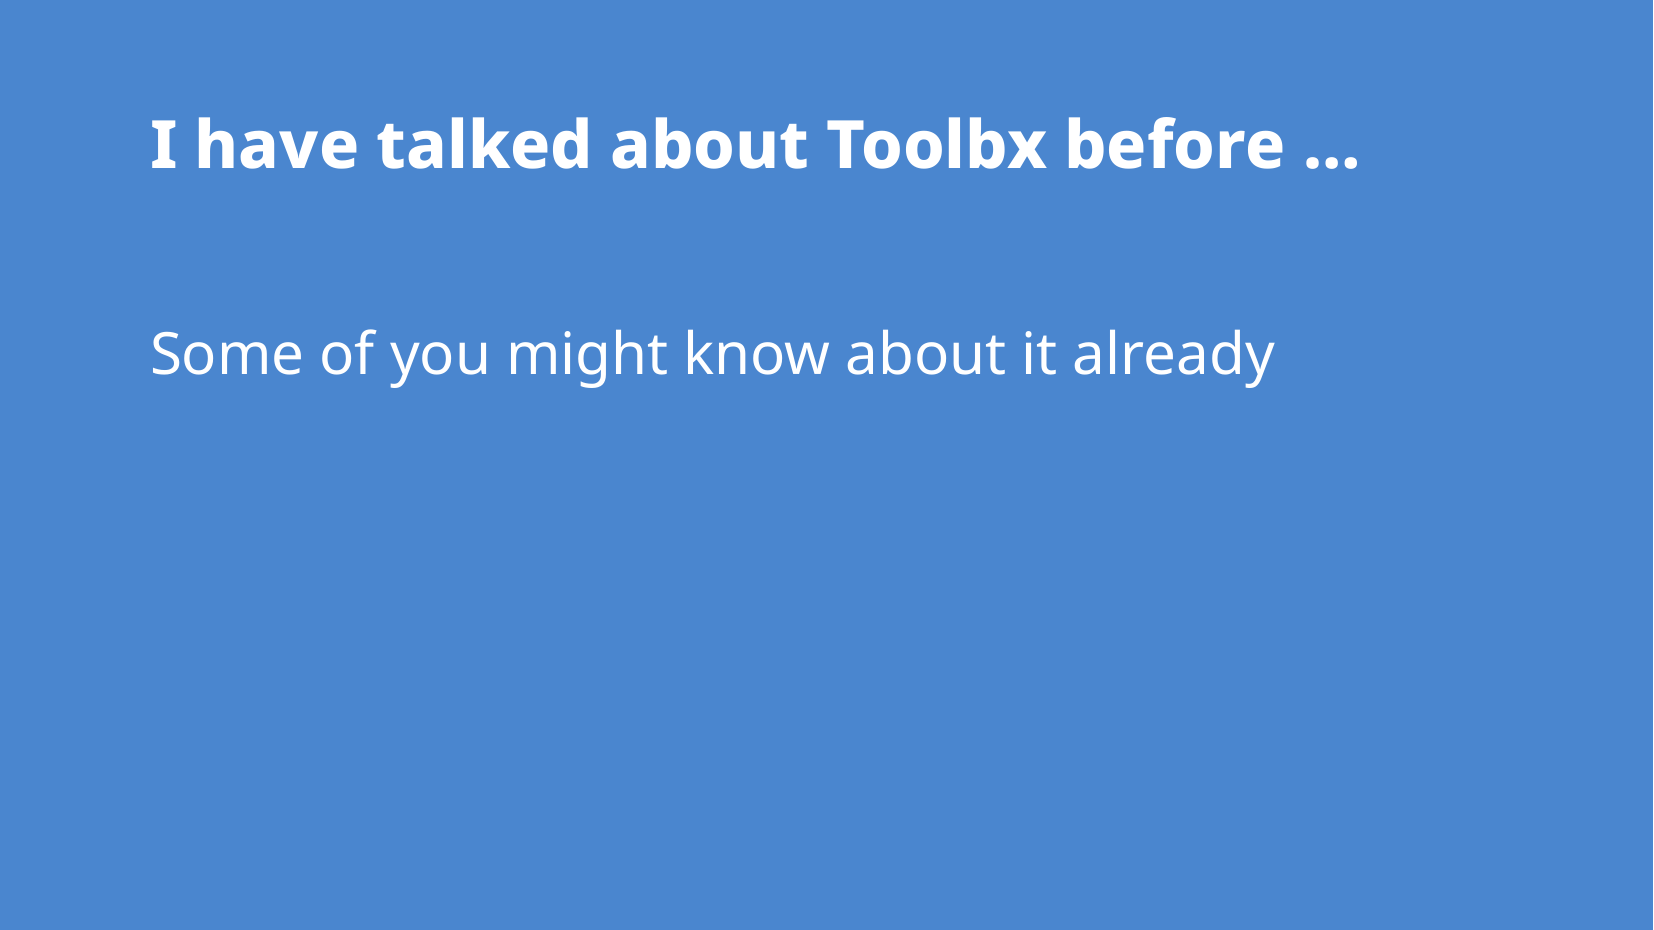

# I have talked about Toolbx before …
Some of you might know about it already